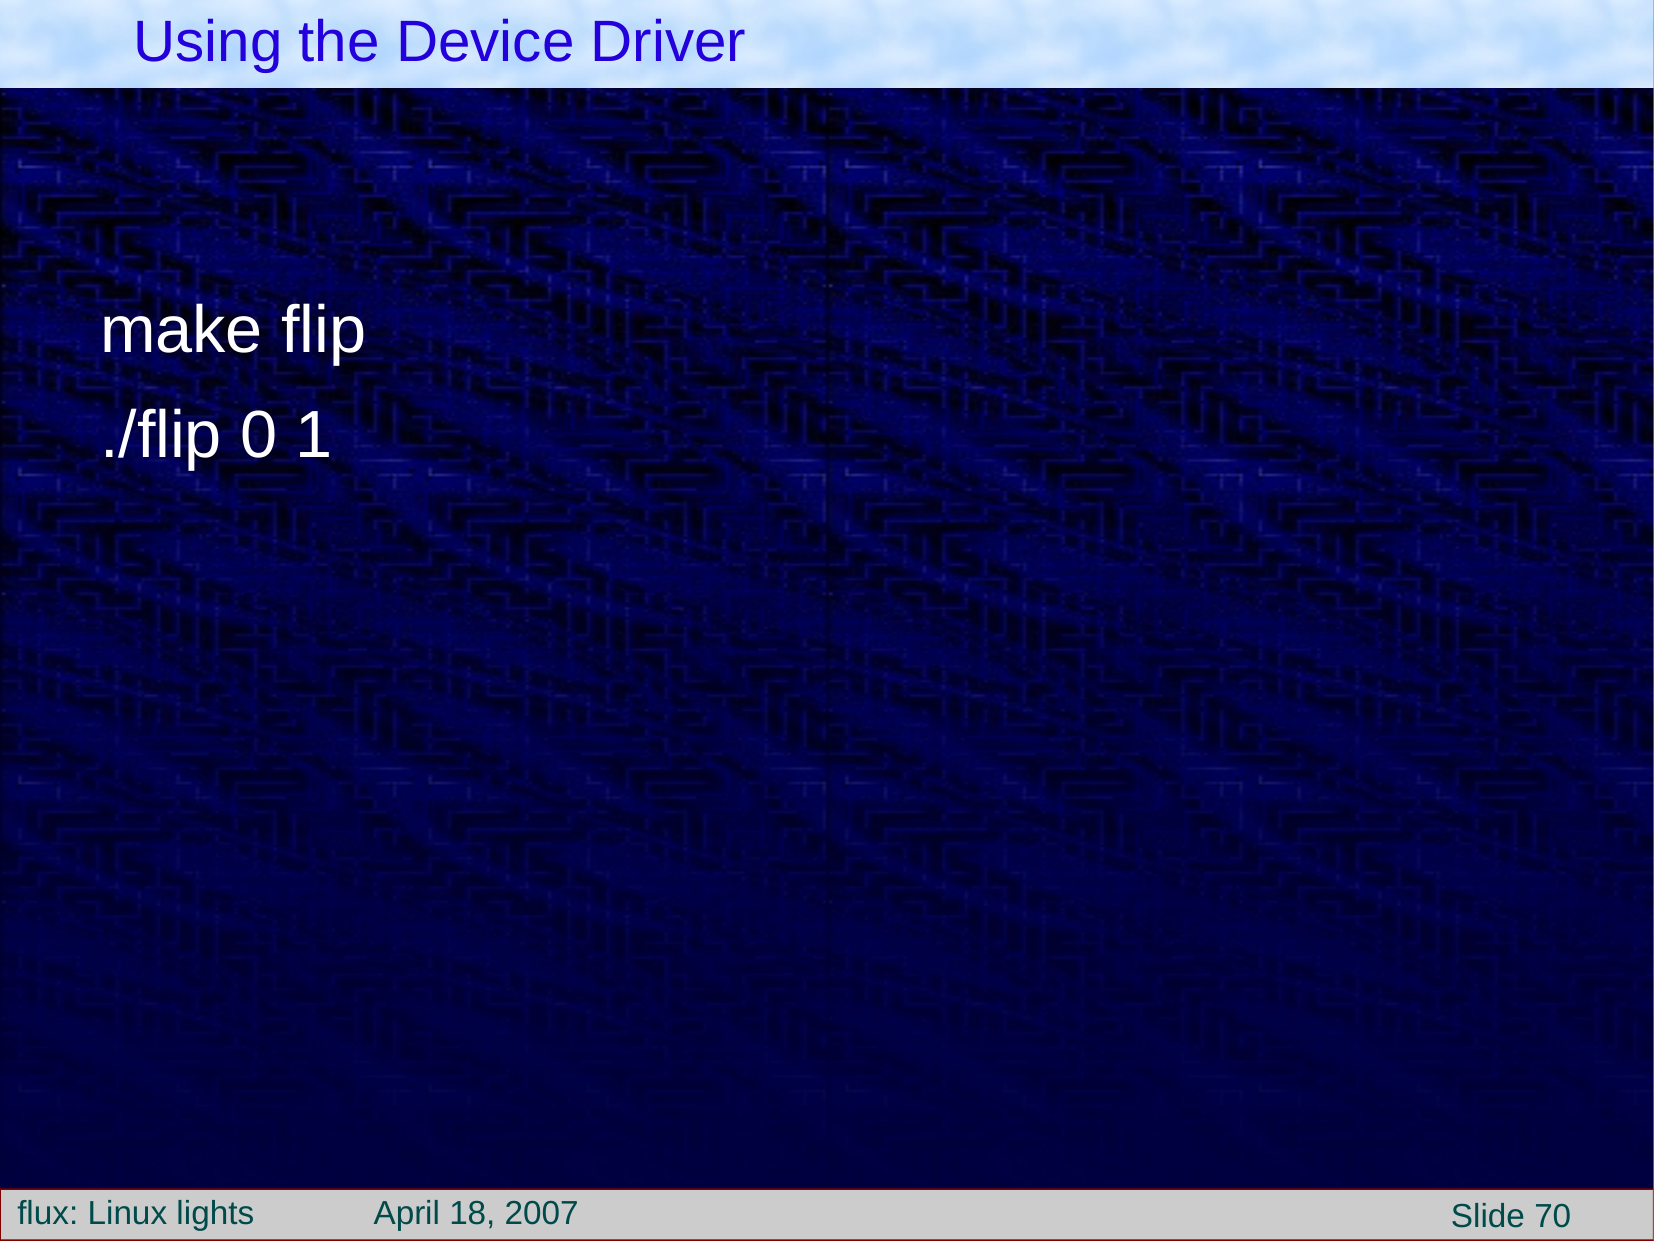

Using the Device Driver
# make flip
./flip 0 1
flux: Linux lights	April 18, 2007
Slide